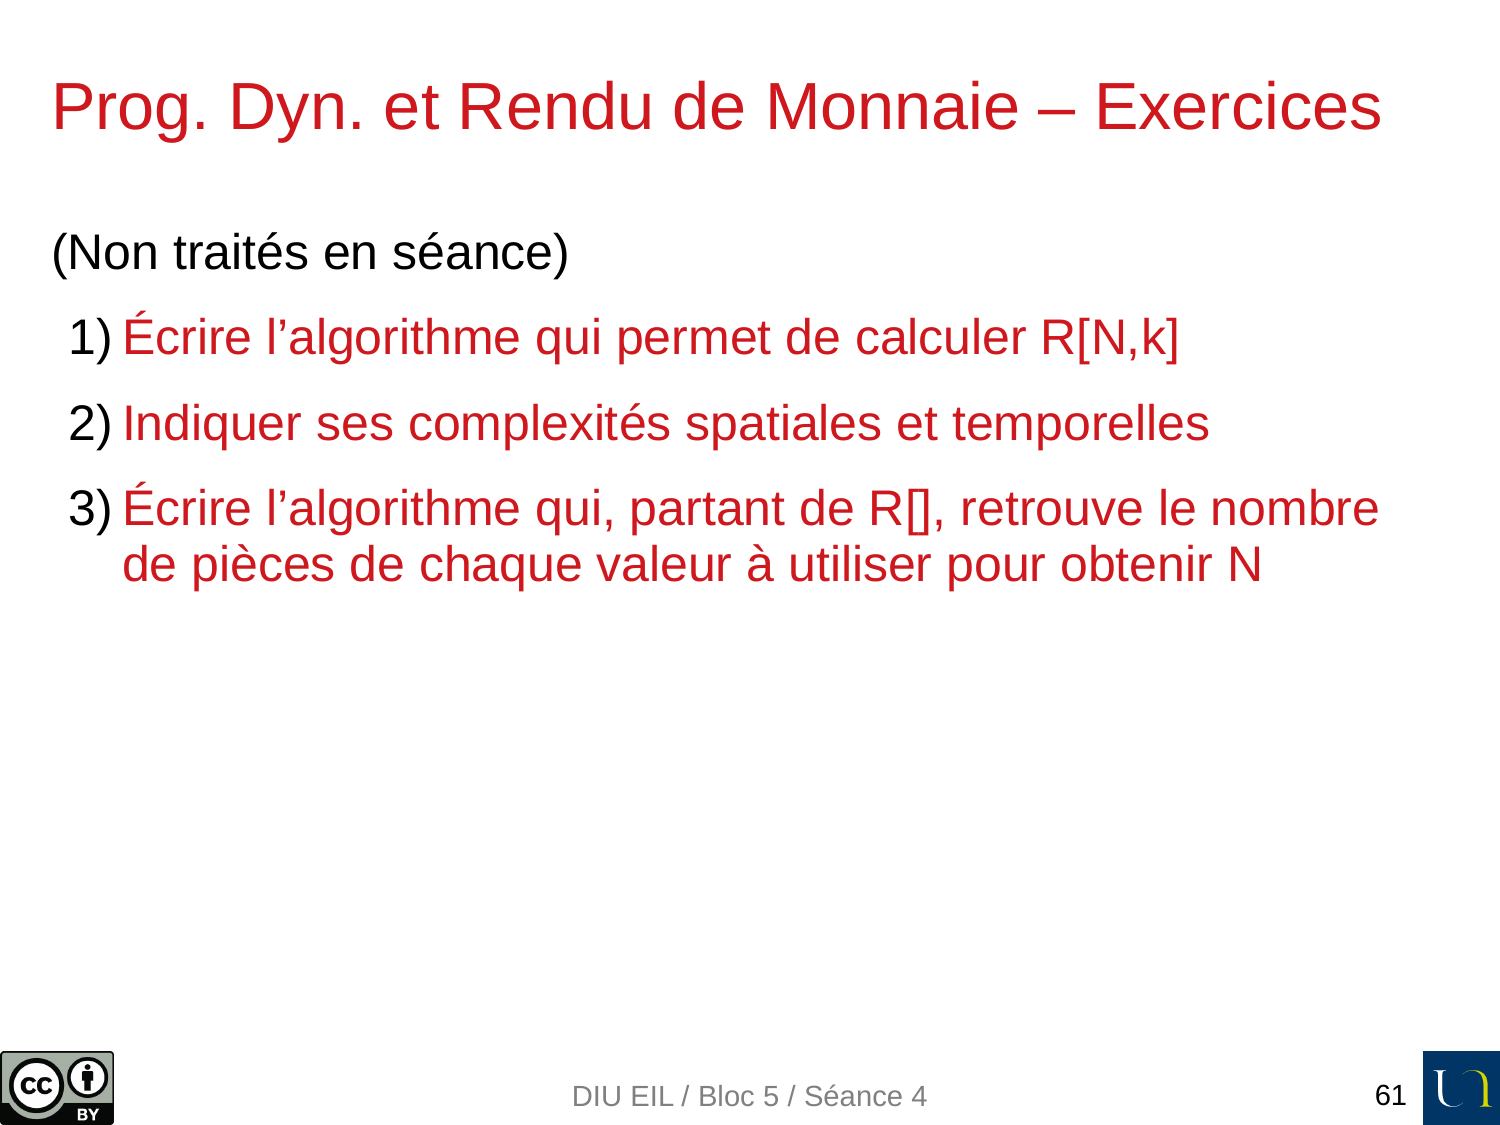

# Prog. Dyn. et Rendu de Monnaie – Exercices
(Non traités en séance)
Écrire l’algorithme qui permet de calculer R[N,k]
Indiquer ses complexités spatiales et temporelles
Écrire l’algorithme qui, partant de R[], retrouve le nombre de pièces de chaque valeur à utiliser pour obtenir N
61